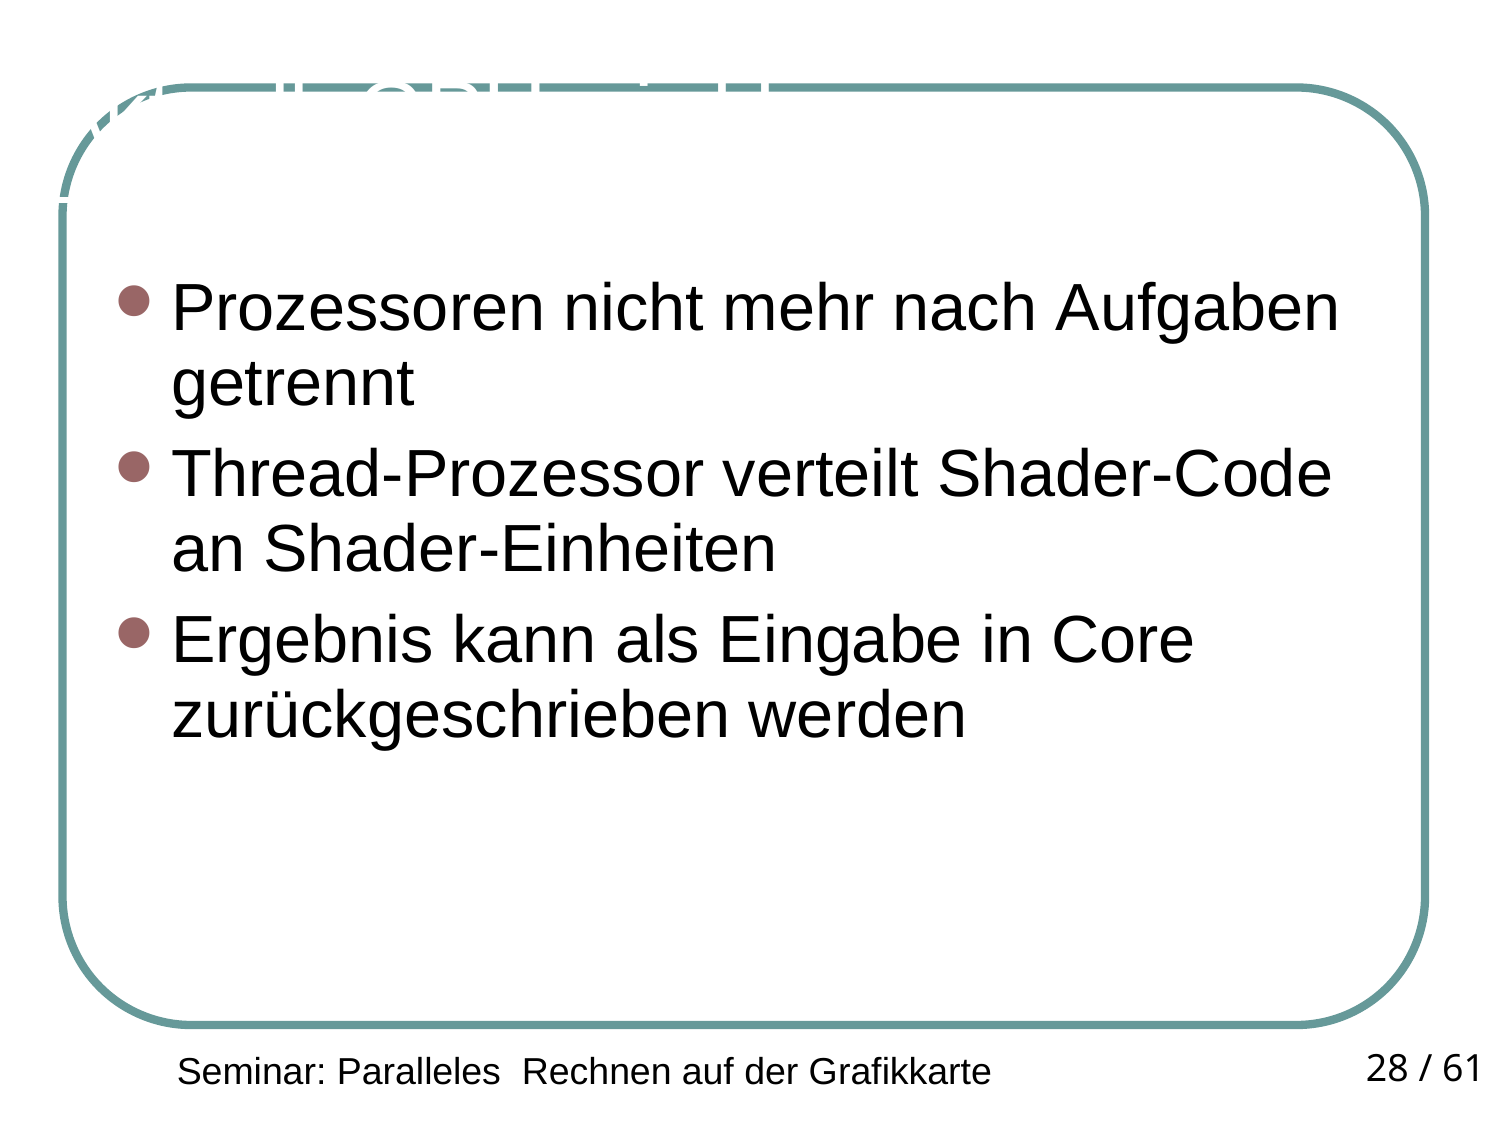

# Aktuell: GPU wird homogener
Prozessoren nicht mehr nach Aufgaben getrennt
Thread-Prozessor verteilt Shader-Code an Shader-Einheiten
Ergebnis kann als Eingabe in Core zurückgeschrieben werden
Seminar: Paralleles Rechnen auf der Grafikkarte
28